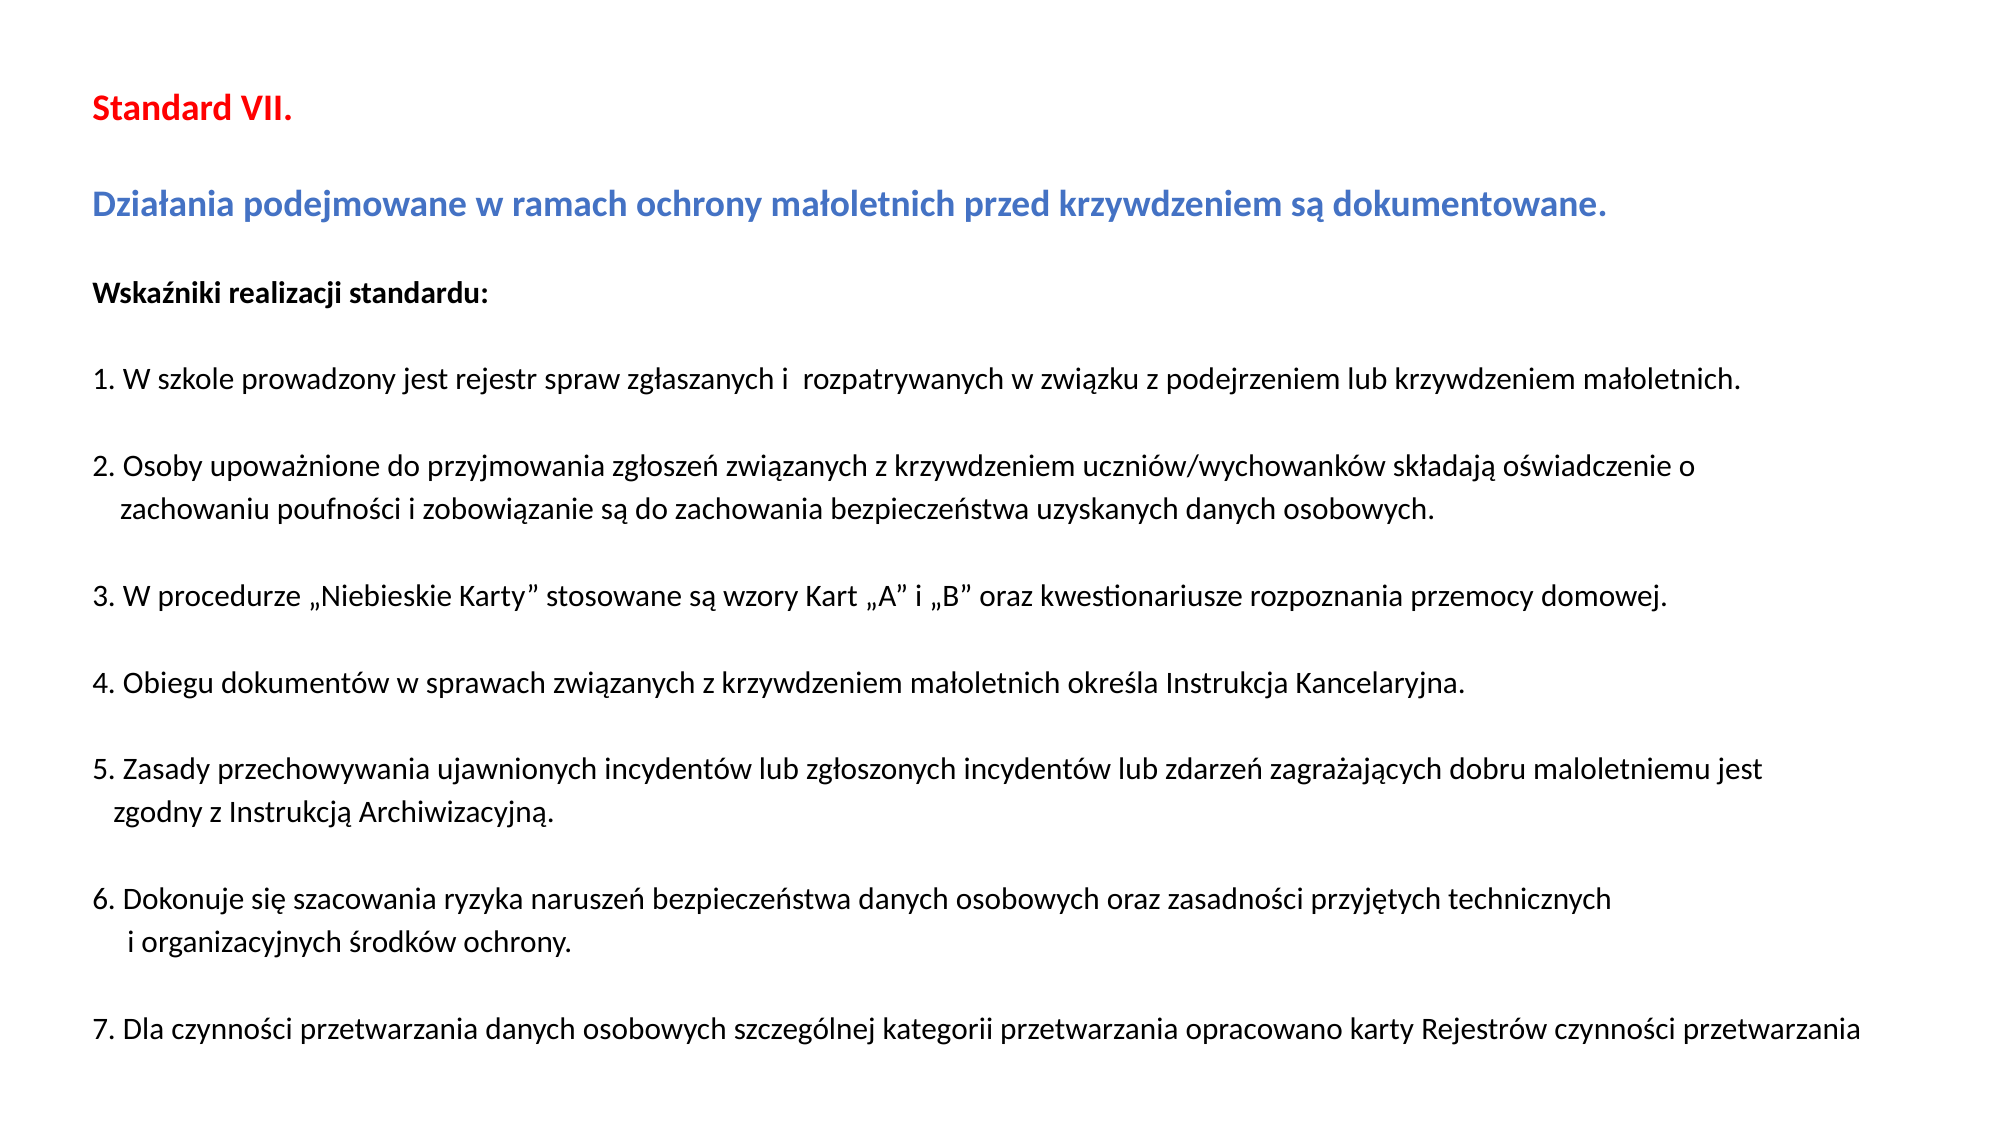

# Standard VII.
Działania podejmowane w ramach ochrony małoletnich przed krzywdzeniem są dokumentowane.
Wskaźniki realizacji standardu:
1. W szkole prowadzony jest rejestr spraw zgłaszanych i rozpatrywanych w związku z podejrzeniem lub krzywdzeniem małoletnich.
2. Osoby upoważnione do przyjmowania zgłoszeń związanych z krzywdzeniem uczniów/wychowanków składają oświadczenie o
 zachowaniu poufności i zobowiązanie są do zachowania bezpieczeństwa uzyskanych danych osobowych.
3. W procedurze „Niebieskie Karty” stosowane są wzory Kart „A” i „B” oraz kwestionariusze rozpoznania przemocy domowej.
4. Obiegu dokumentów w sprawach związanych z krzywdzeniem małoletnich określa Instrukcja Kancelaryjna.
5. Zasady przechowywania ujawnionych incydentów lub zgłoszonych incydentów lub zdarzeń zagrażających dobru maloletniemu jest
 zgodny z Instrukcją Archiwizacyjną.
6. Dokonuje się szacowania ryzyka naruszeń bezpieczeństwa danych osobowych oraz zasadności przyjętych technicznych
 i organizacyjnych środków ochrony.
7. Dla czynności przetwarzania danych osobowych szczególnej kategorii przetwarzania opracowano karty Rejestrów czynności przetwarzania